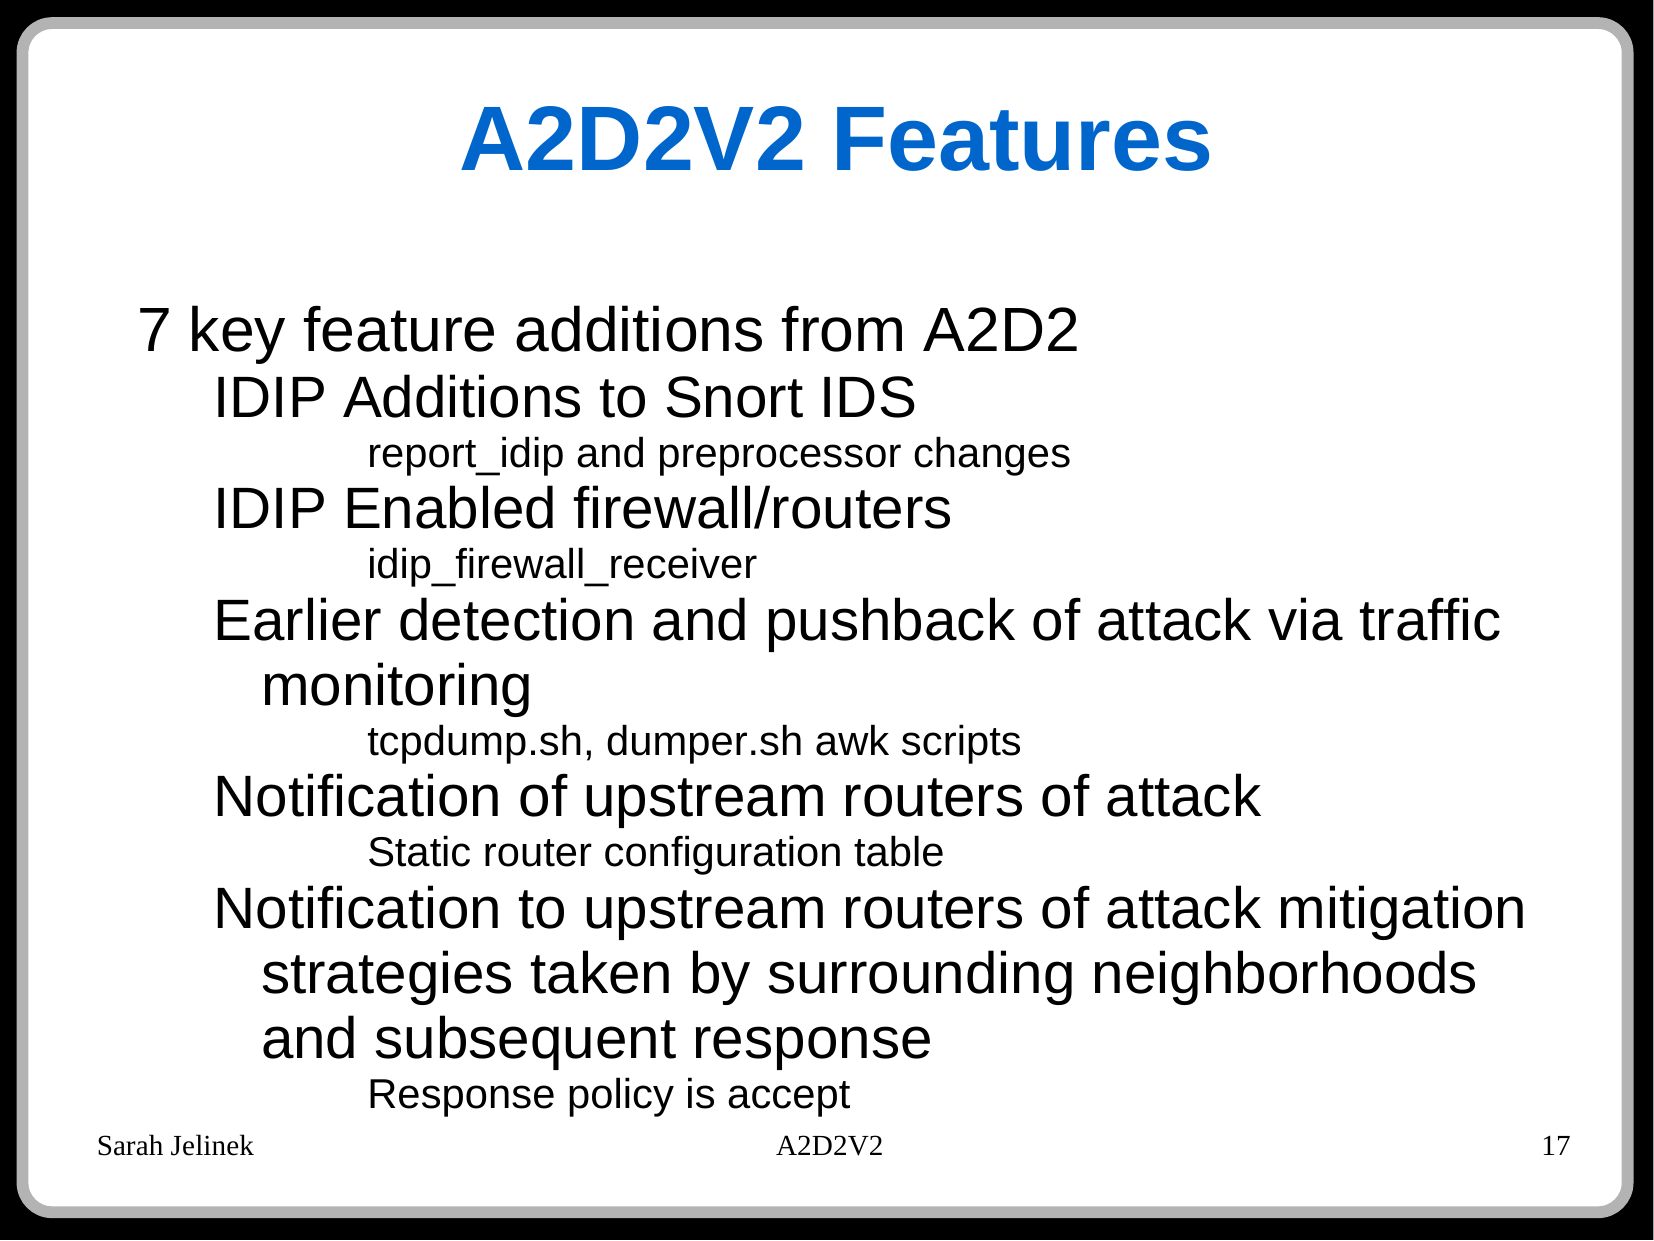

# A2D2V2 Features
7 key feature additions from A2D2
IDIP Additions to Snort IDS
report_idip and preprocessor changes
IDIP Enabled firewall/routers
idip_firewall_receiver
Earlier detection and pushback of attack via traffic monitoring
tcpdump.sh, dumper.sh awk scripts
Notification of upstream routers of attack
Static router configuration table
Notification to upstream routers of attack mitigation strategies taken by surrounding neighborhoods and subsequent response
Response policy is accept
Sarah Jelinek A2D2V2
17